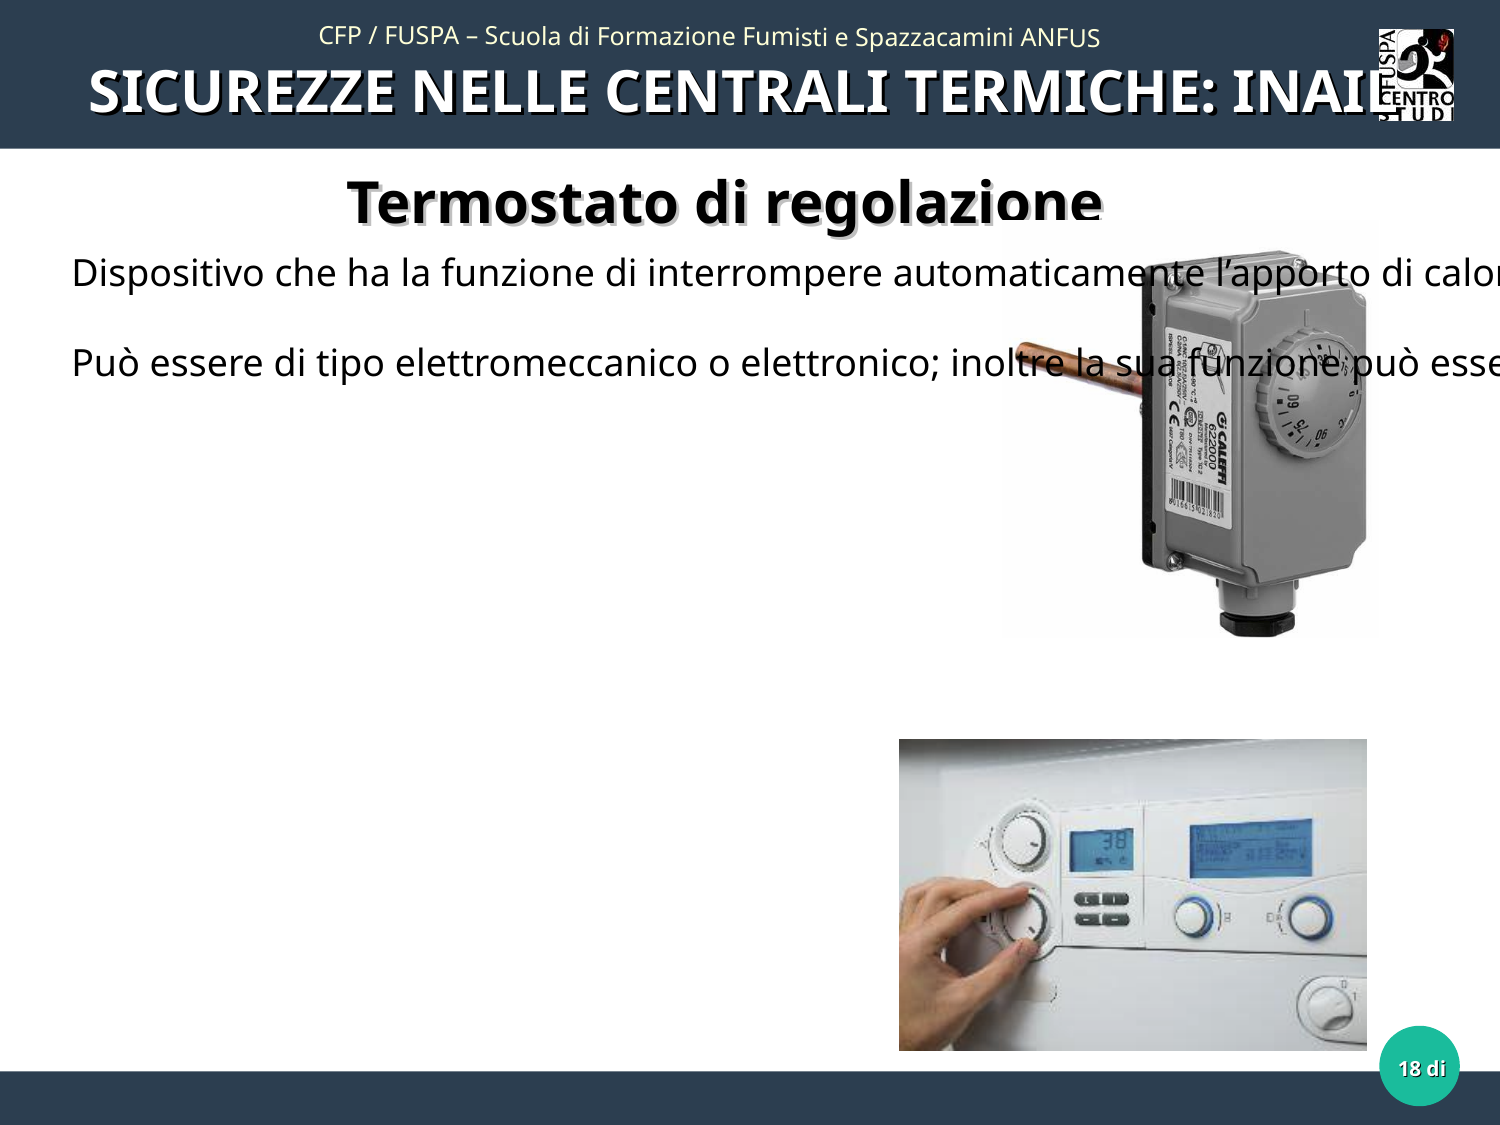

# Termostato di regolazione
Dispositivo che ha la funzione di interrompere automaticamente l’apporto di calore al generatore al raggiungimento di un prefissato limite di temperatura dell’acqua e di ripristinarlo solo dopo l’abbassamento della temperatura sotto il predetto limite.
Può essere di tipo elettromeccanico o elettronico; inoltre la sua funzione può essere integrata in un sistema elettronico di termoregolazione.